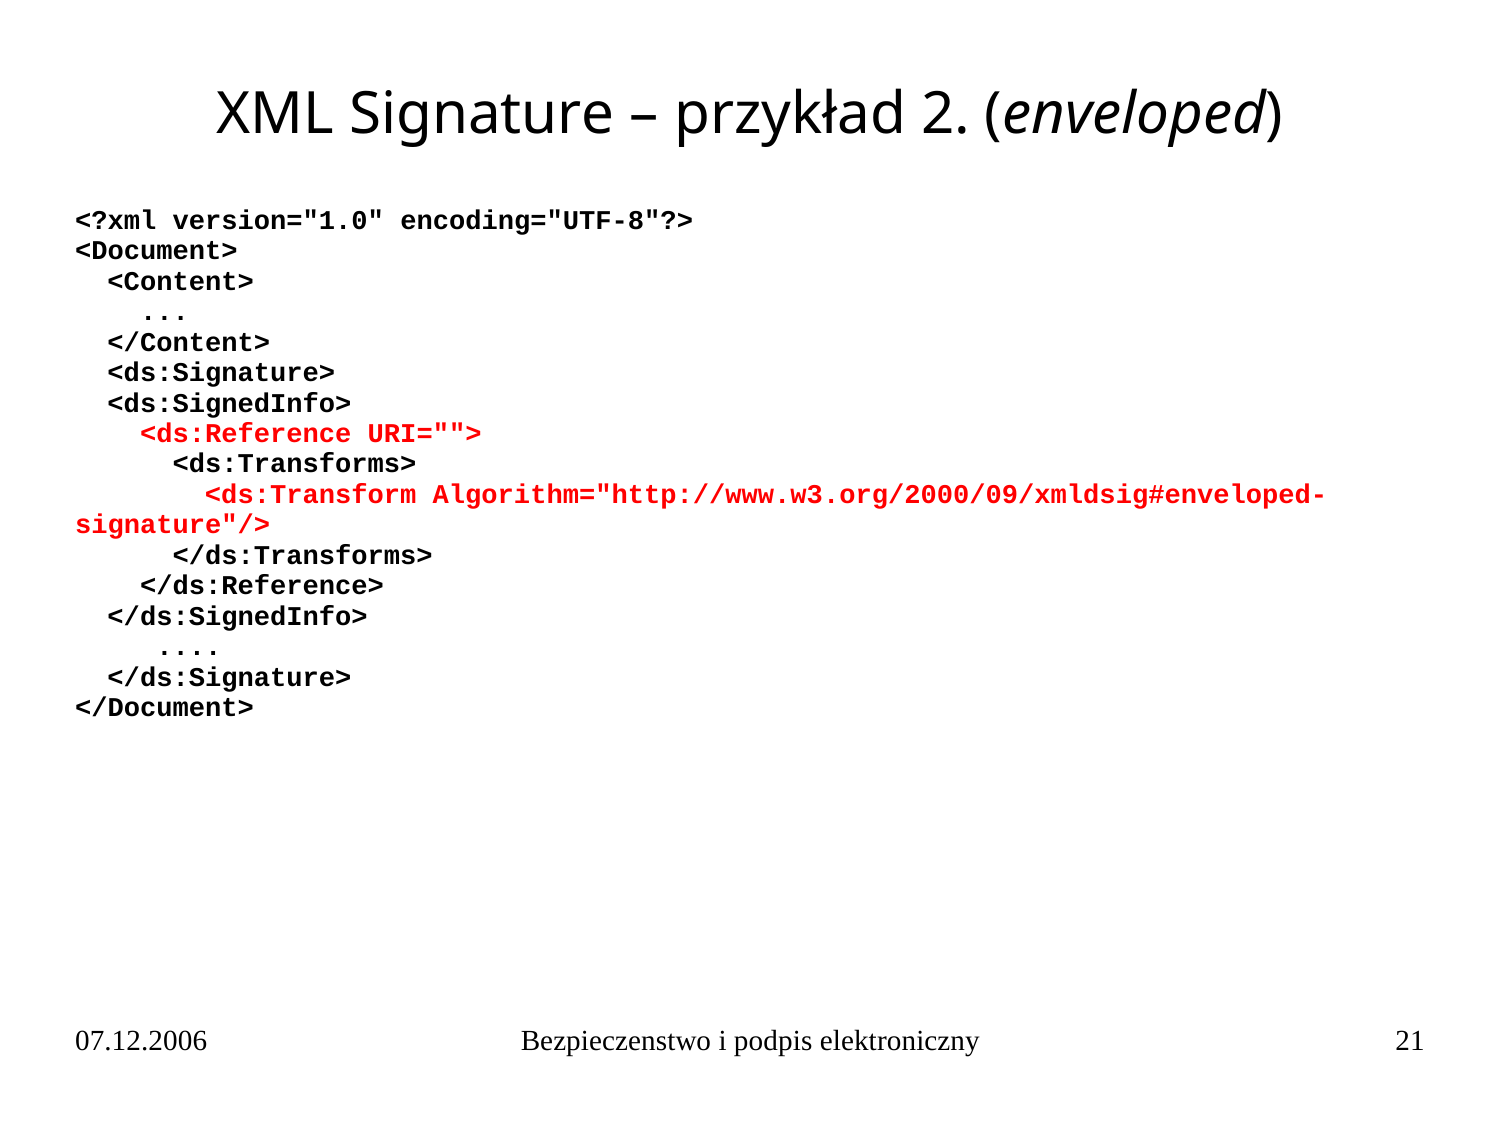

# XML Signature – przykład 2. (enveloped)
<?xml version="1.0" encoding="UTF-8"?>
<Document>
 <Content>
 ...
 </Content>
 <ds:Signature>
 <ds:SignedInfo>
 <ds:Reference URI="">
 <ds:Transforms>
 <ds:Transform Algorithm="http://www.w3.org/2000/09/xmldsig#enveloped-signature"/>
 </ds:Transforms>
 </ds:Reference>
 </ds:SignedInfo>
 ....
 </ds:Signature>
</Document>
07.12.2006
Bezpieczenstwo i podpis elektroniczny
21